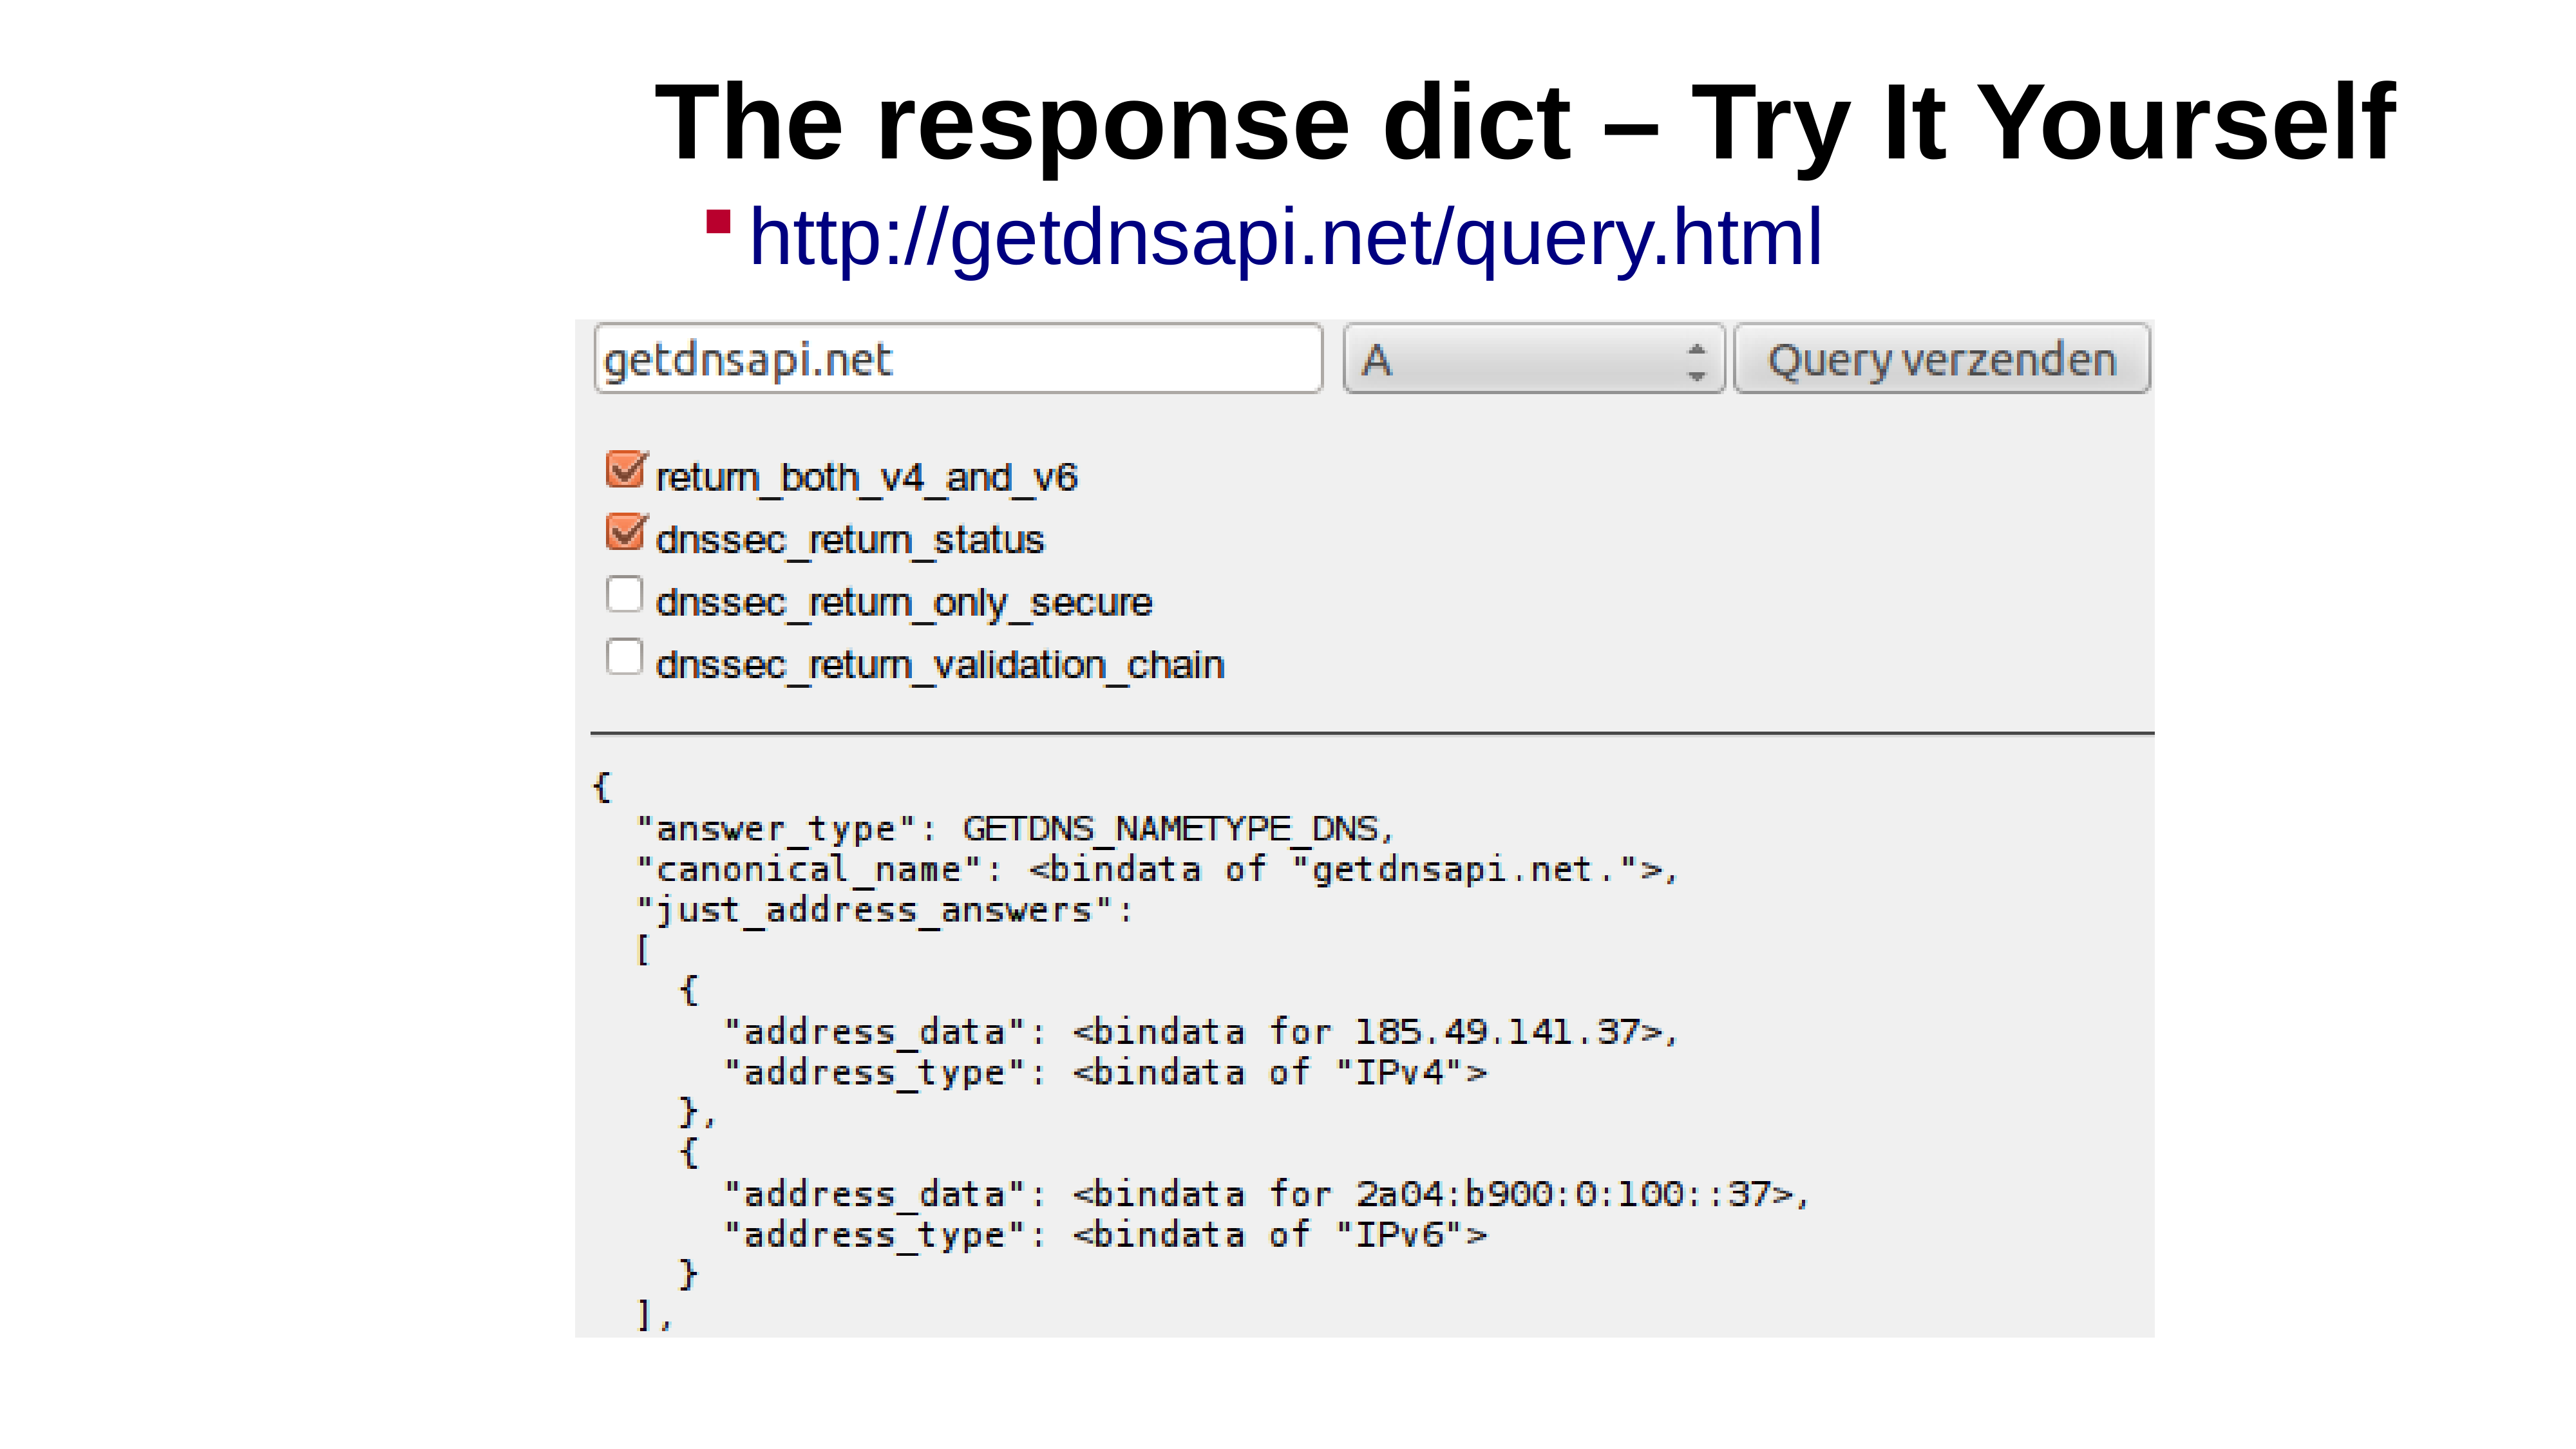

# The response dict – Try It Yourself
http://getdnsapi.net/query.html